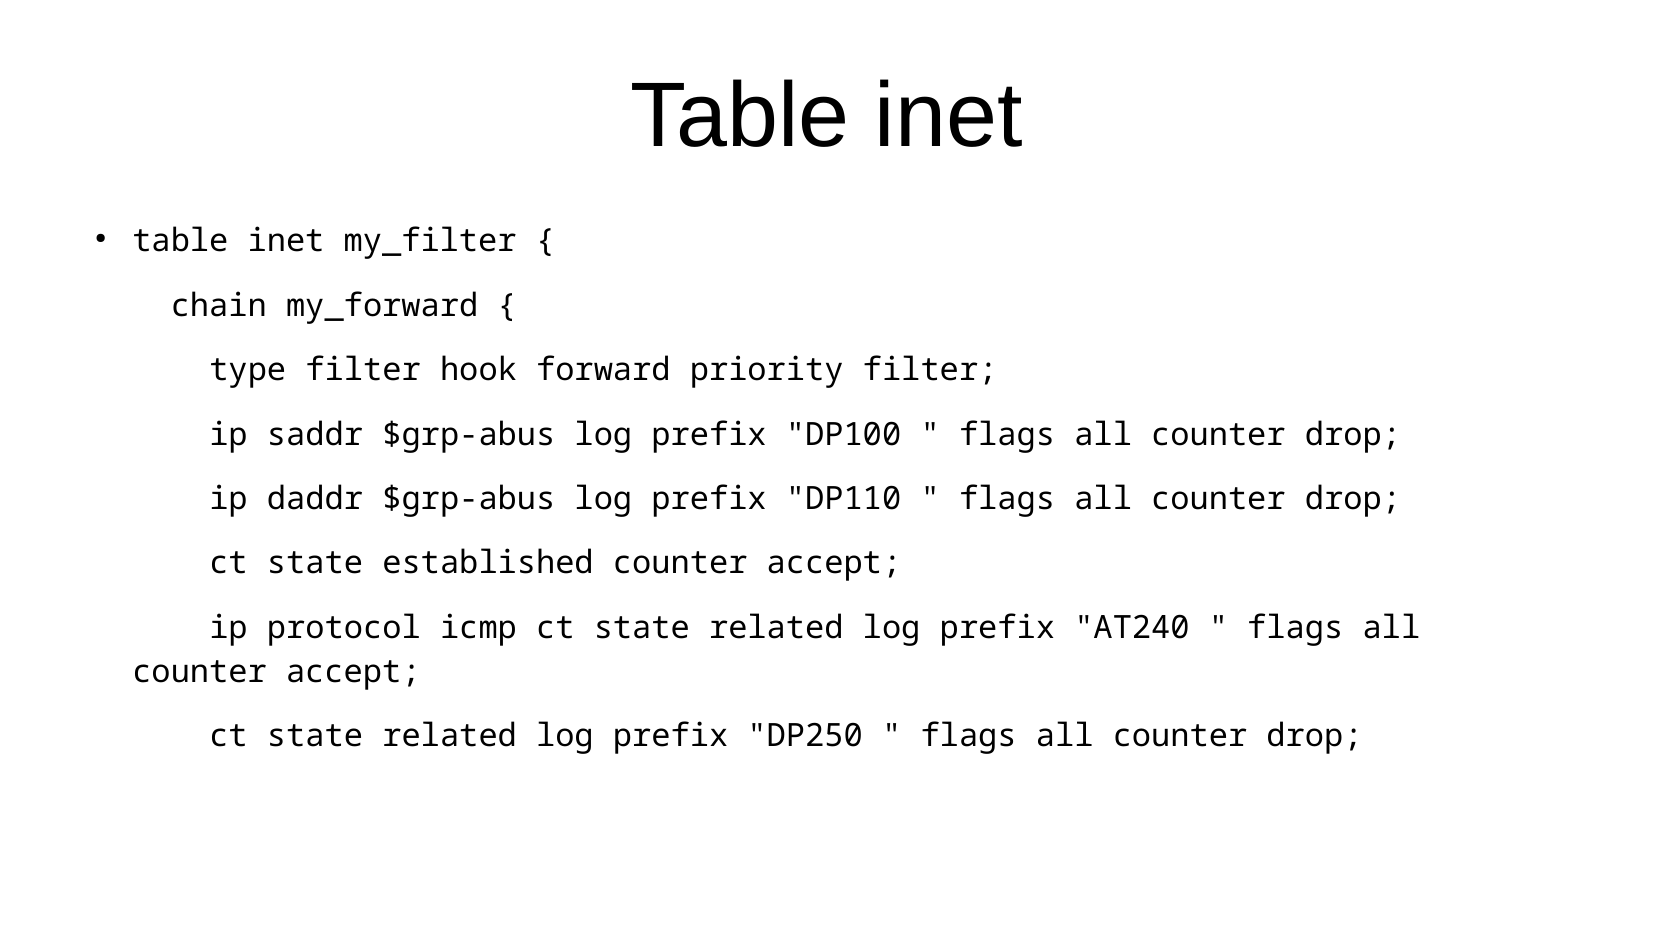

# Table inet
table inet my_filter {
 chain my_forward {
 type filter hook forward priority filter;
 ip saddr $grp-abus log prefix "DP100 " flags all counter drop;
 ip daddr $grp-abus log prefix "DP110 " flags all counter drop;
 ct state established counter accept;
 ip protocol icmp ct state related log prefix "AT240 " flags all counter accept;
 ct state related log prefix "DP250 " flags all counter drop;